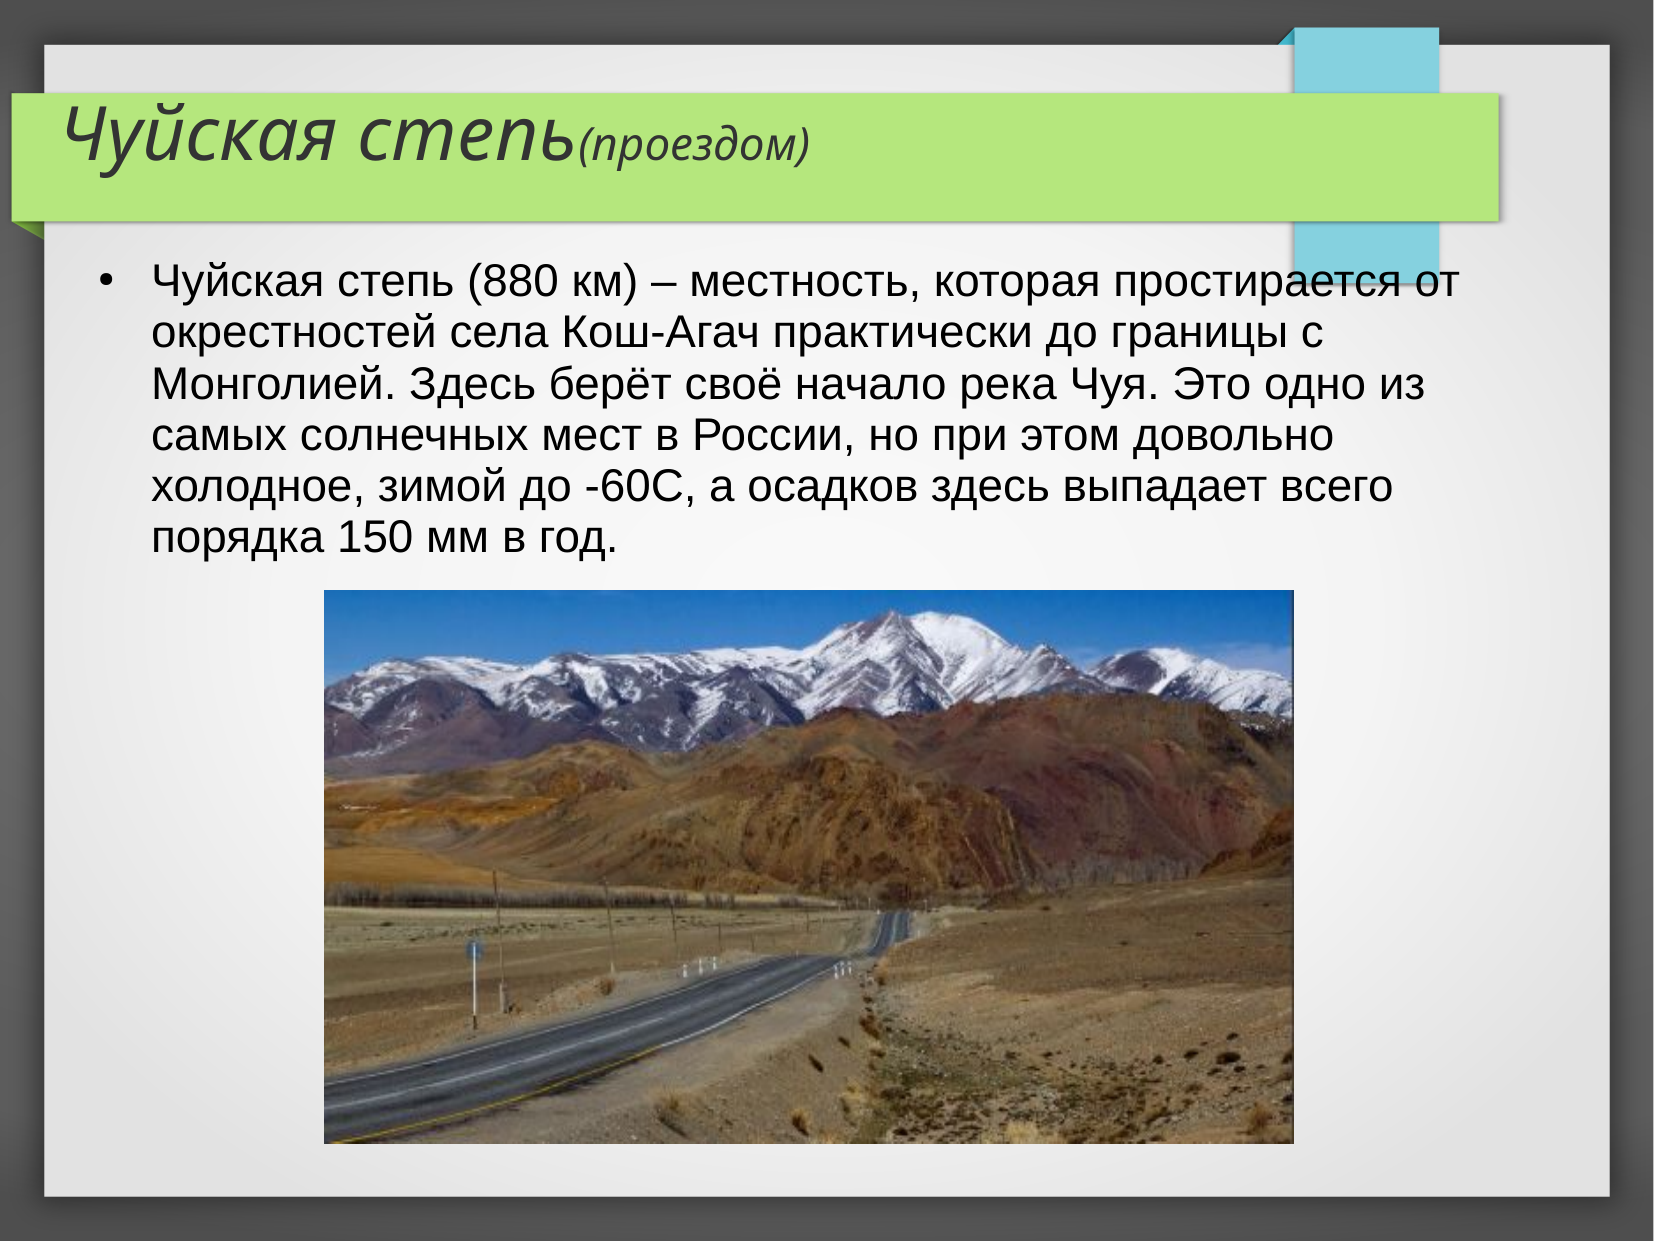

# Чуйская степь(проездом)
Чуйская степь (880 км) – местность, которая простирается от окрестностей села Кош-Агач практически до границы с Монголией. Здесь берёт своё начало река Чуя. Это одно из самых солнечных мест в России, но при этом довольно холодное, зимой до -60С, а осадков здесь выпадает всего порядка 150 мм в год.